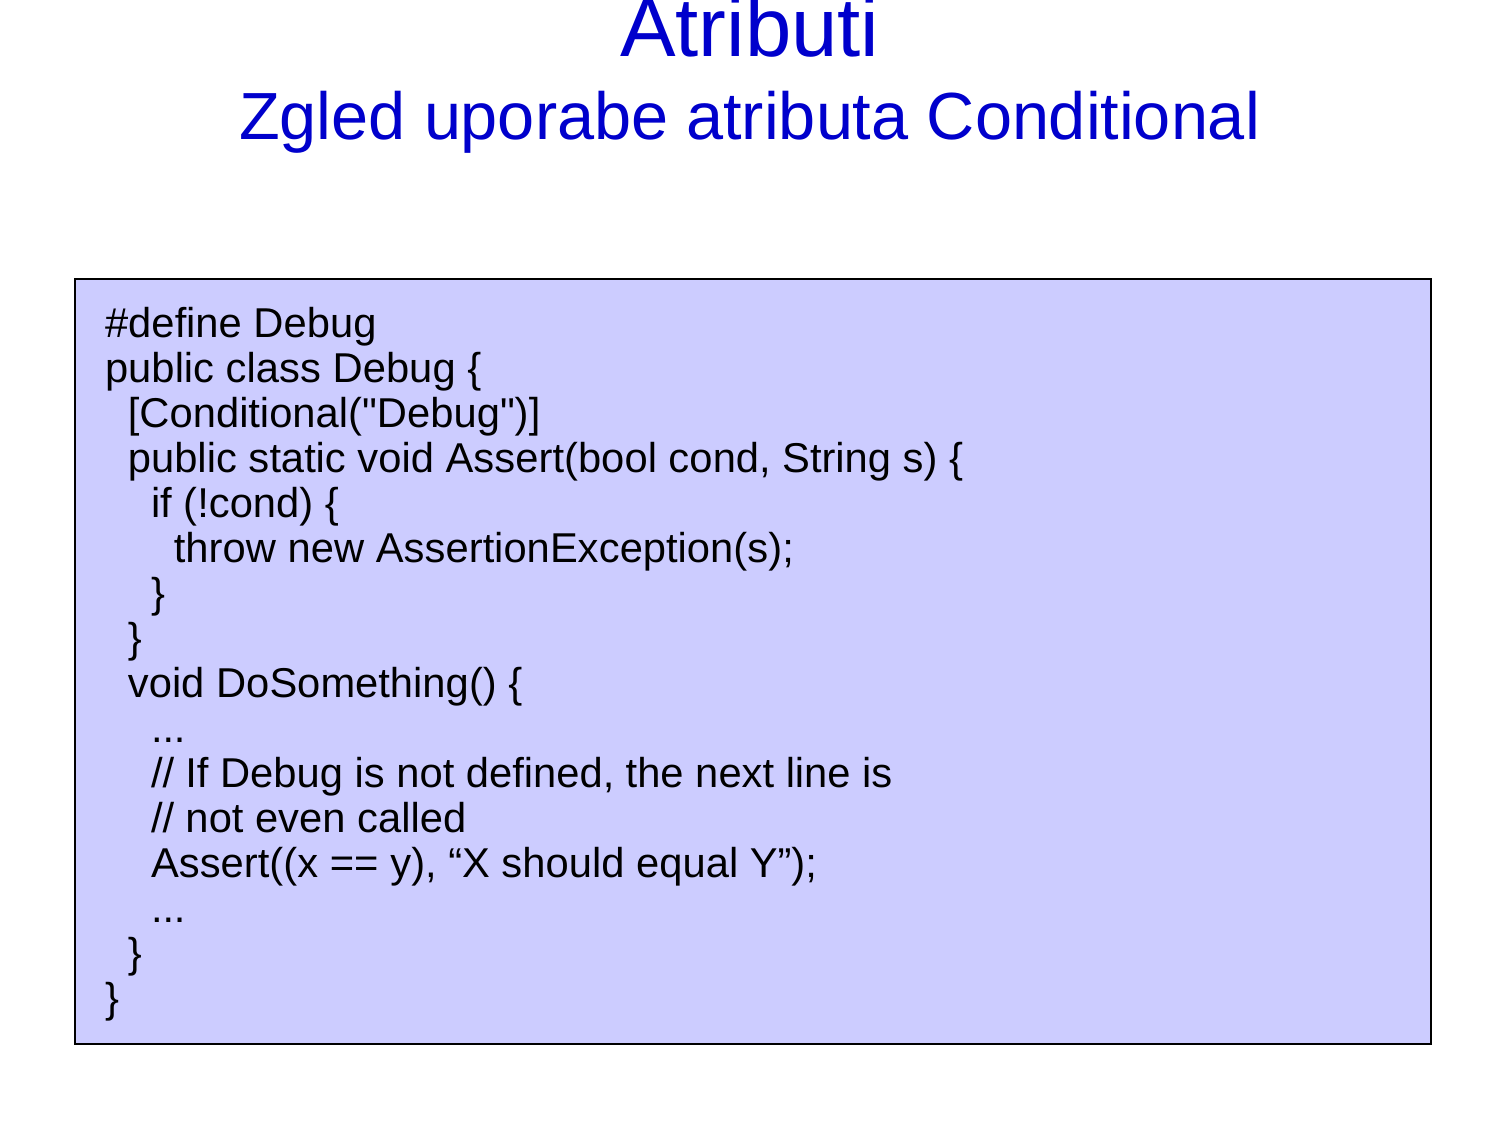

# Atributi Zgled uporabe atributa Conditional
#define Debug
public class Debug {
 [Conditional("Debug")]
 public static void Assert(bool cond, String s) {
 if (!cond) {
 throw new AssertionException(s);
 }
 }
 void DoSomething() {
 ...
 // If Debug is not defined, the next line is
 // not even called
 Assert((x == y), “X should equal Y”);
 ...
 }
}